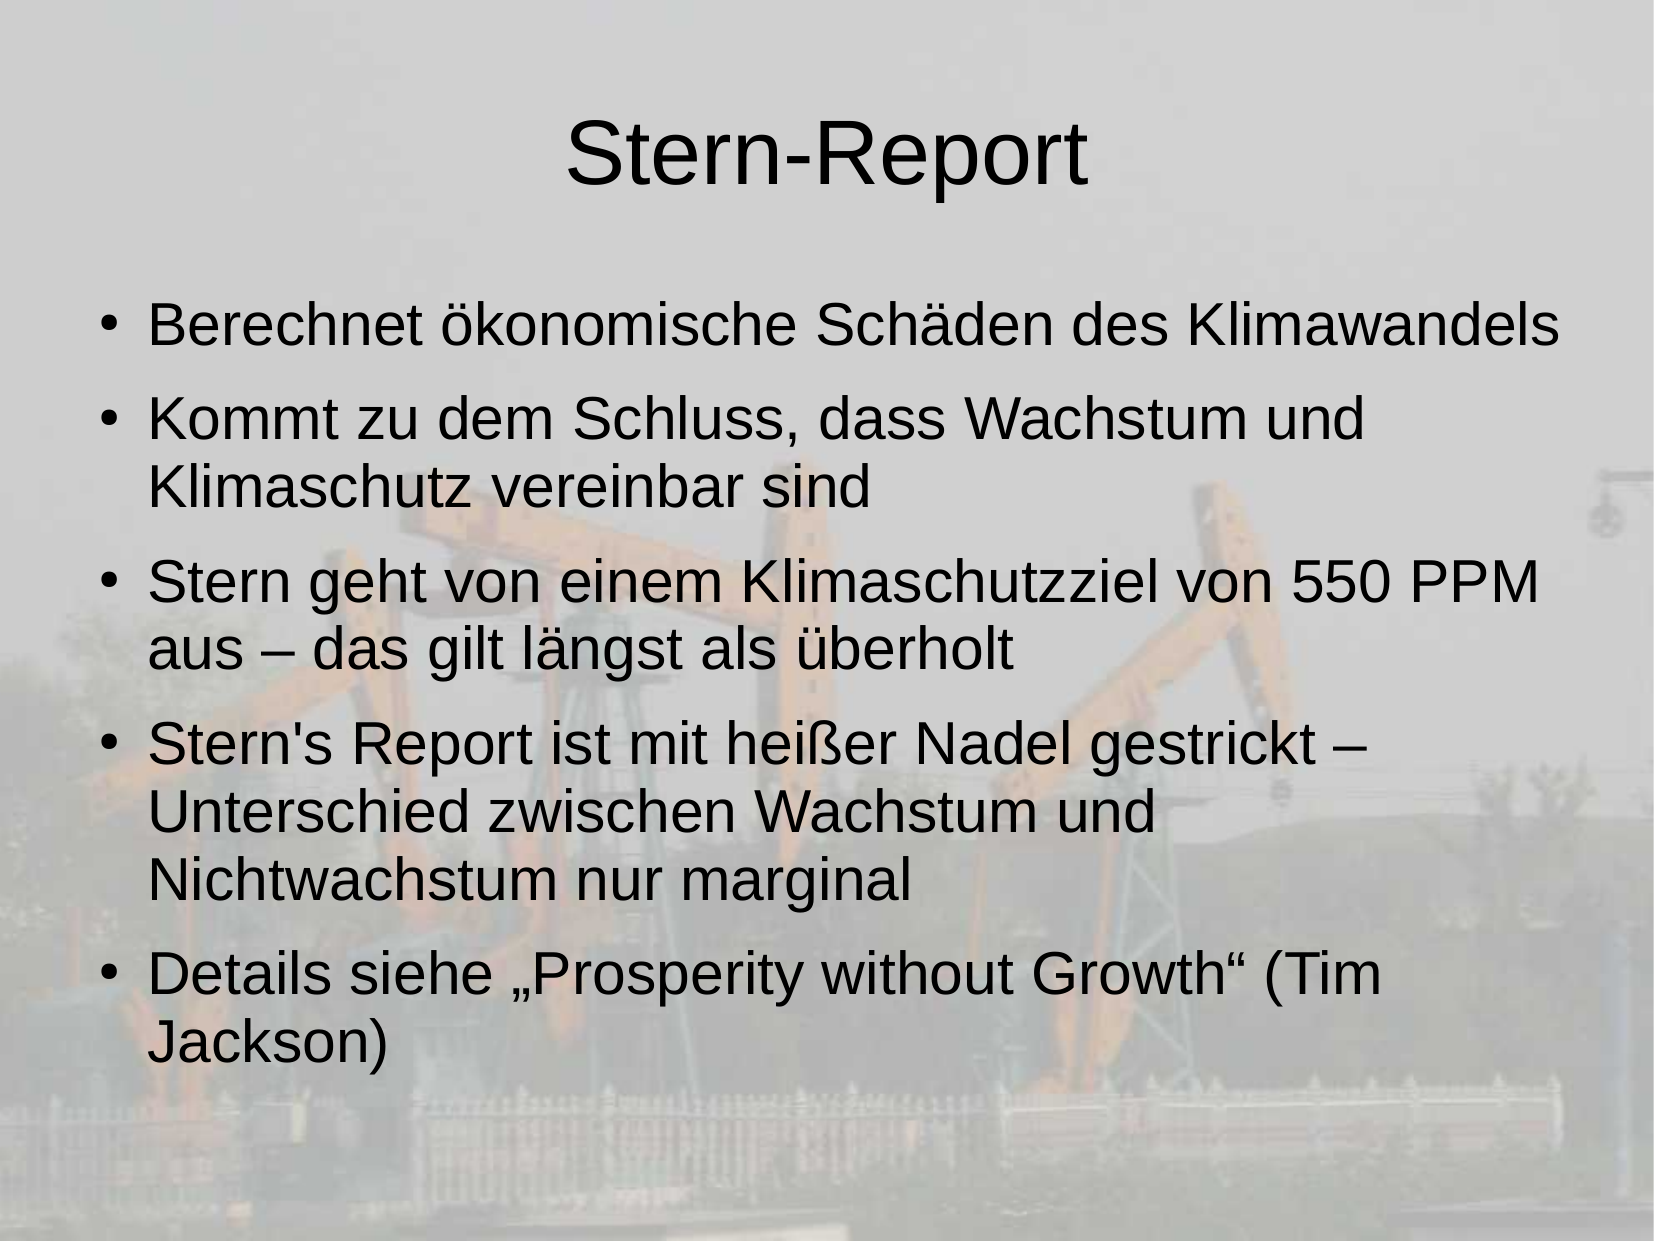

# Stern-Report
Berechnet ökonomische Schäden des Klimawandels
Kommt zu dem Schluss, dass Wachstum und Klimaschutz vereinbar sind
Stern geht von einem Klimaschutzziel von 550 PPM aus – das gilt längst als überholt
Stern's Report ist mit heißer Nadel gestrickt – Unterschied zwischen Wachstum und Nichtwachstum nur marginal
Details siehe „Prosperity without Growth“ (Tim Jackson)